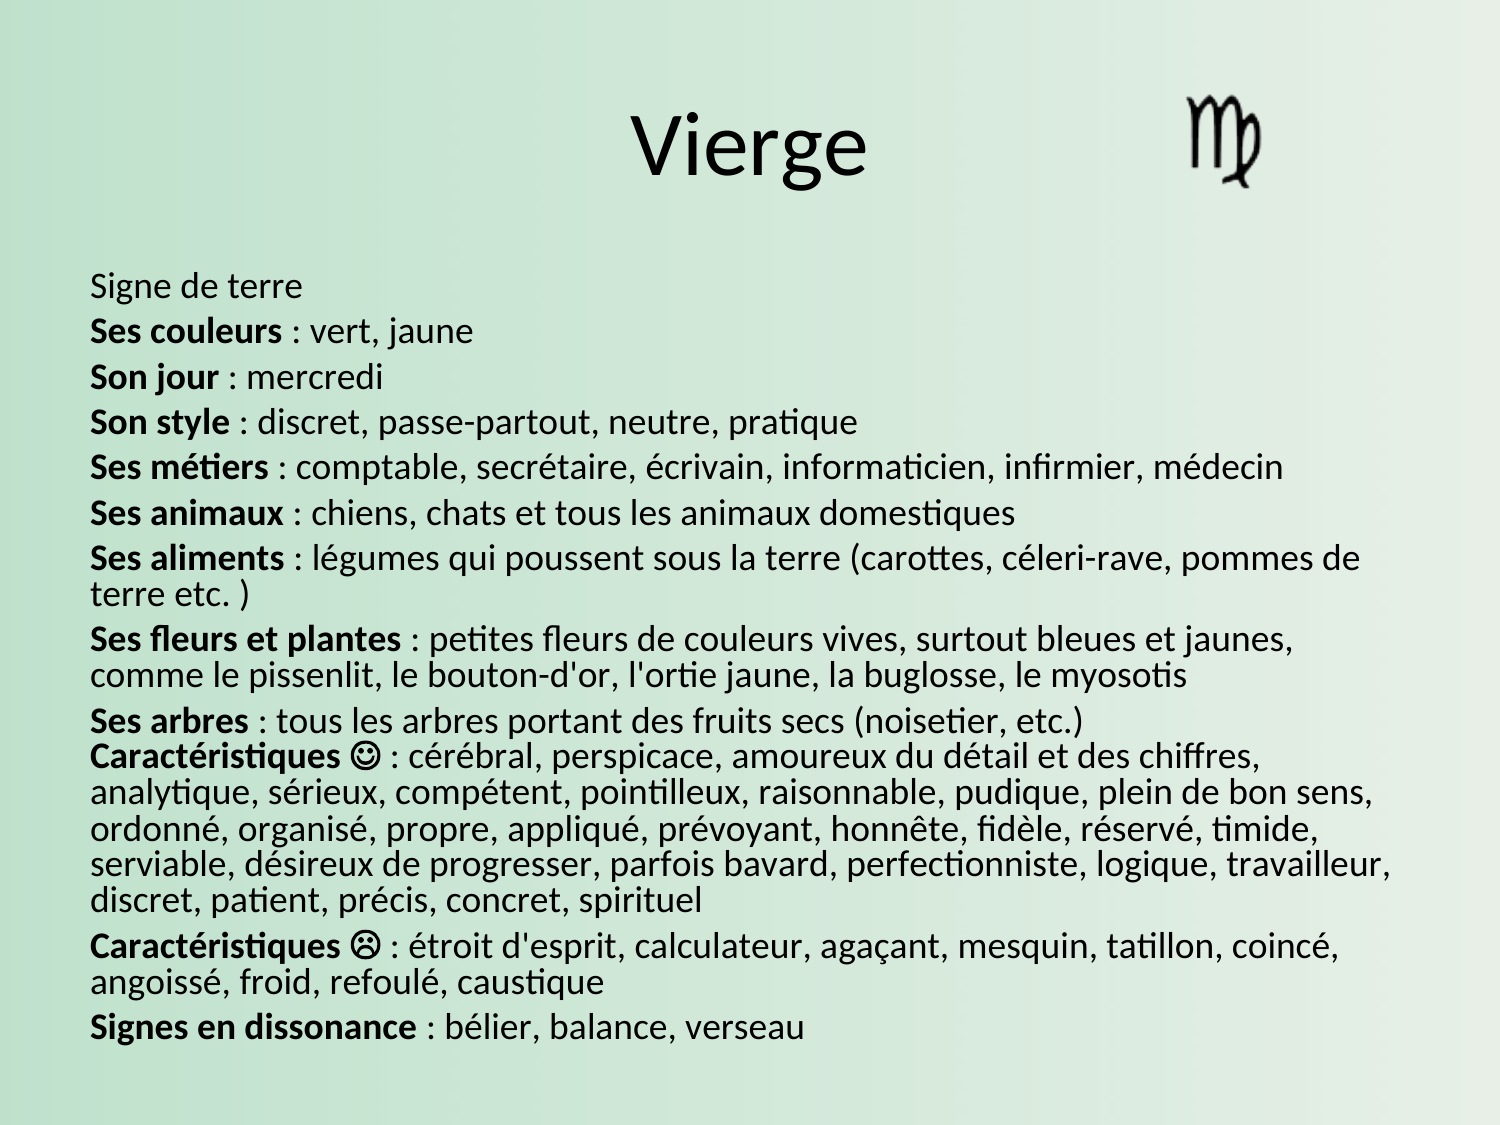

# Vierge
Signe de terre
Ses couleurs : vert, jaune
Son jour : mercredi
Son style : discret, passe-partout, neutre, pratique
Ses métiers : comptable, secrétaire, écrivain, informaticien, infirmier, médecin
Ses animaux : chiens, chats et tous les animaux domestiques
Ses aliments : légumes qui poussent sous la terre (carottes, céleri-rave, pommes de terre etc. )
Ses fleurs et plantes : petites fleurs de couleurs vives, surtout bleues et jaunes, comme le pissenlit, le bouton-d'or, l'ortie jaune, la buglosse, le myosotis
Ses arbres : tous les arbres portant des fruits secs (noisetier, etc.)
Caractéristiques  : cérébral, perspicace, amoureux du détail et des chiffres, analytique, sérieux, compétent, pointilleux, raisonnable, pudique, plein de bon sens, ordonné, organisé, propre, appliqué, prévoyant, honnête, fidèle, réservé, timide, serviable, désireux de progresser, parfois bavard, perfectionniste, logique, travailleur, discret, patient, précis, concret, spirituel
Caractéristiques  : étroit d'esprit, calculateur, agaçant, mesquin, tatillon, coincé, angoissé, froid, refoulé, caustique
Signes en dissonance : bélier, balance, verseau